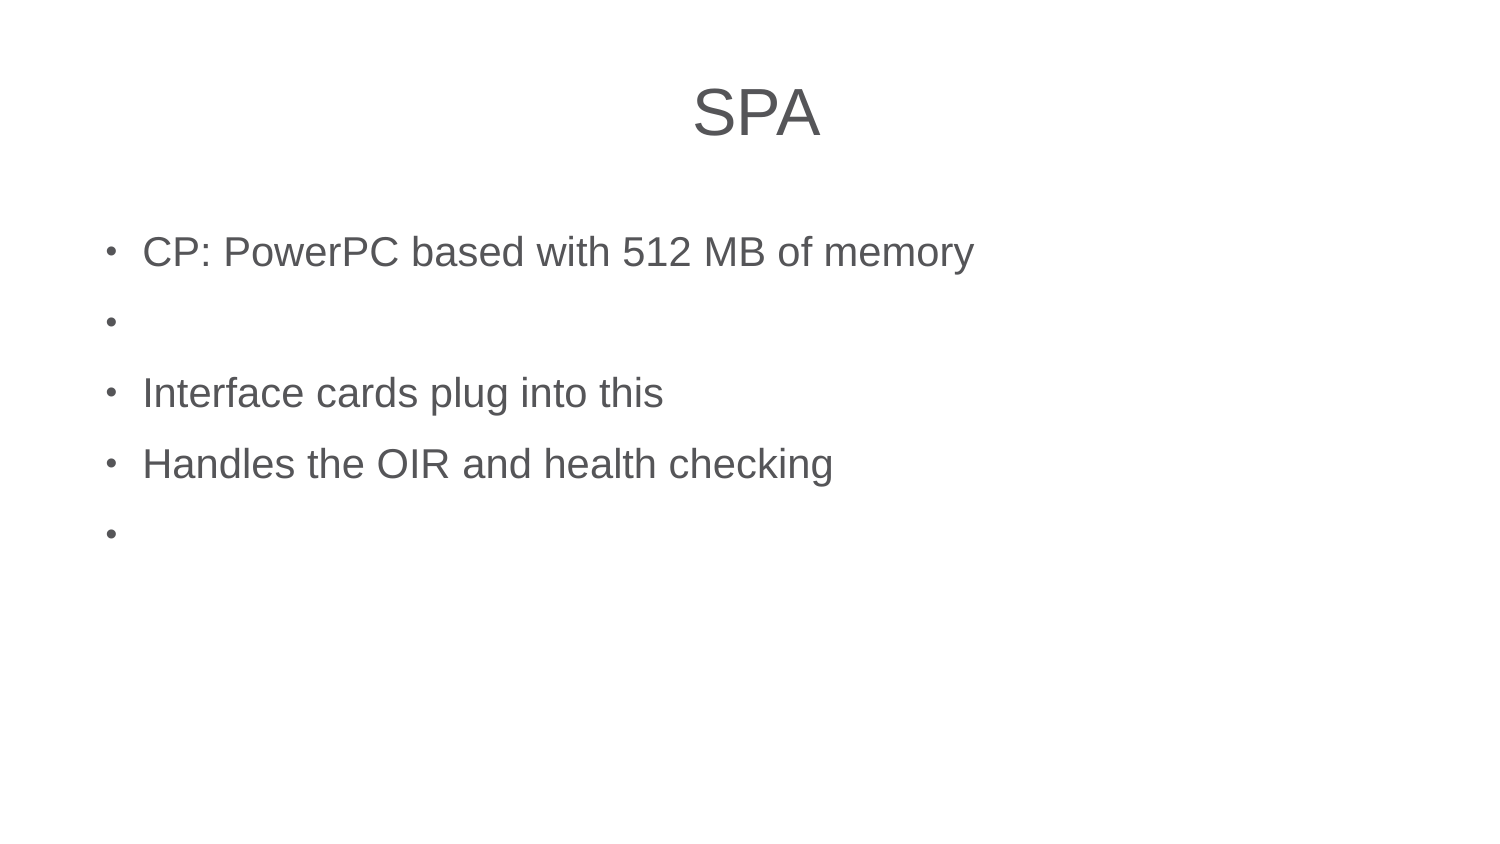

SPA
# CP: PowerPC based with 512 MB of memory
Interface cards plug into this
Handles the OIR and health checking